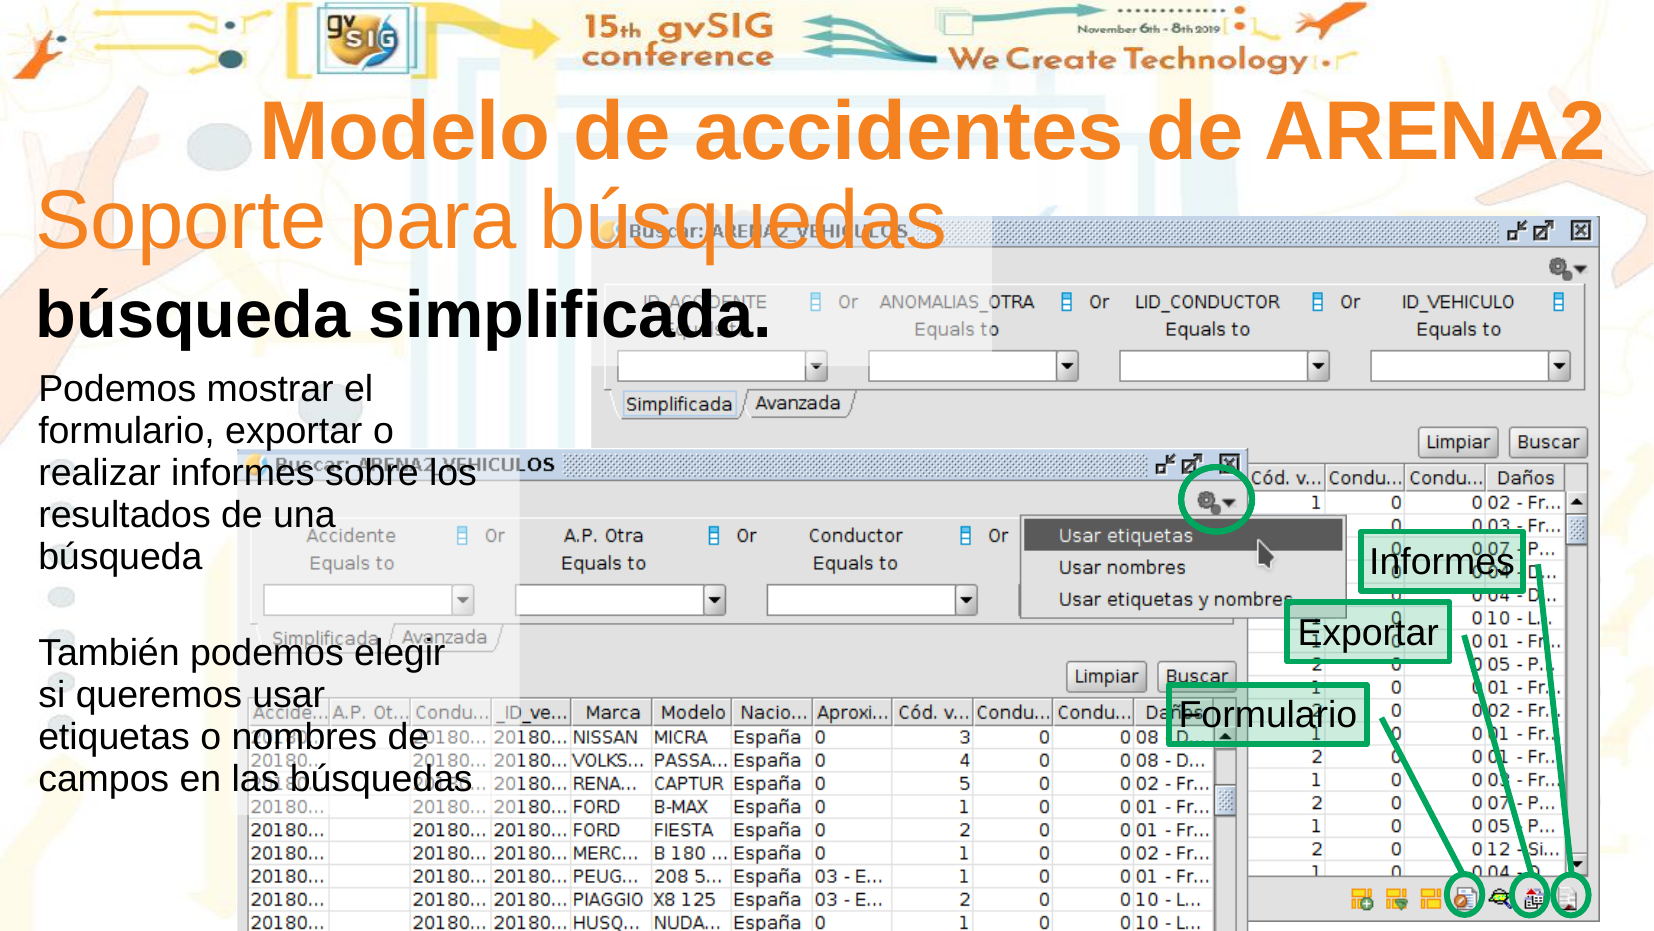

# Modelo de accidentes de ARENA2
Soporte para búsquedas
búsqueda simplificada.
Podemos mostrar el formulario, exportar o realizar informes sobre los resultados de una búsqueda
También podemos elegir si queremos usar etiquetas o nombres de campos en las búsquedas
Informes
Exportar
Formulario